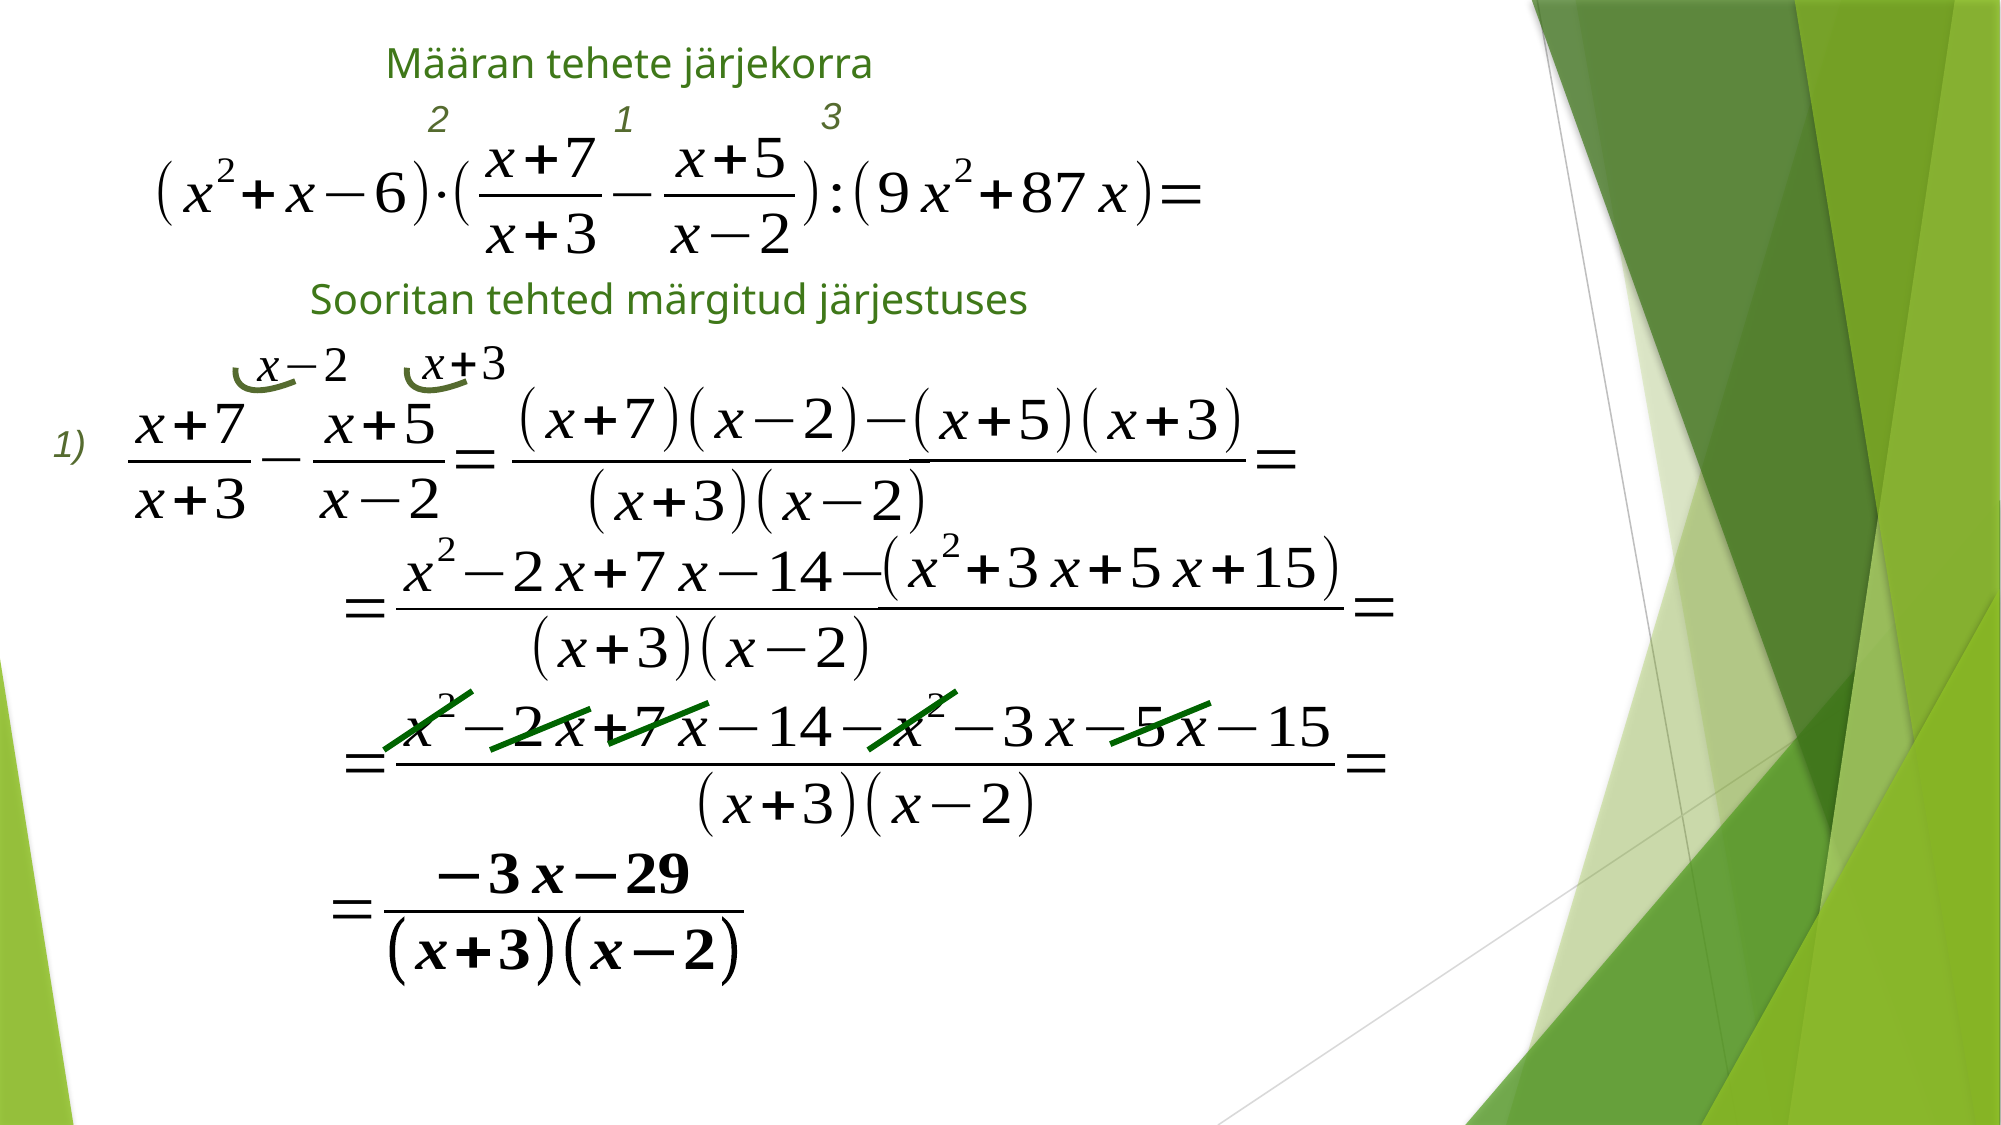

Määran tehete järjekorra
3
2
1
Sooritan tehted märgitud järjestuses
1)